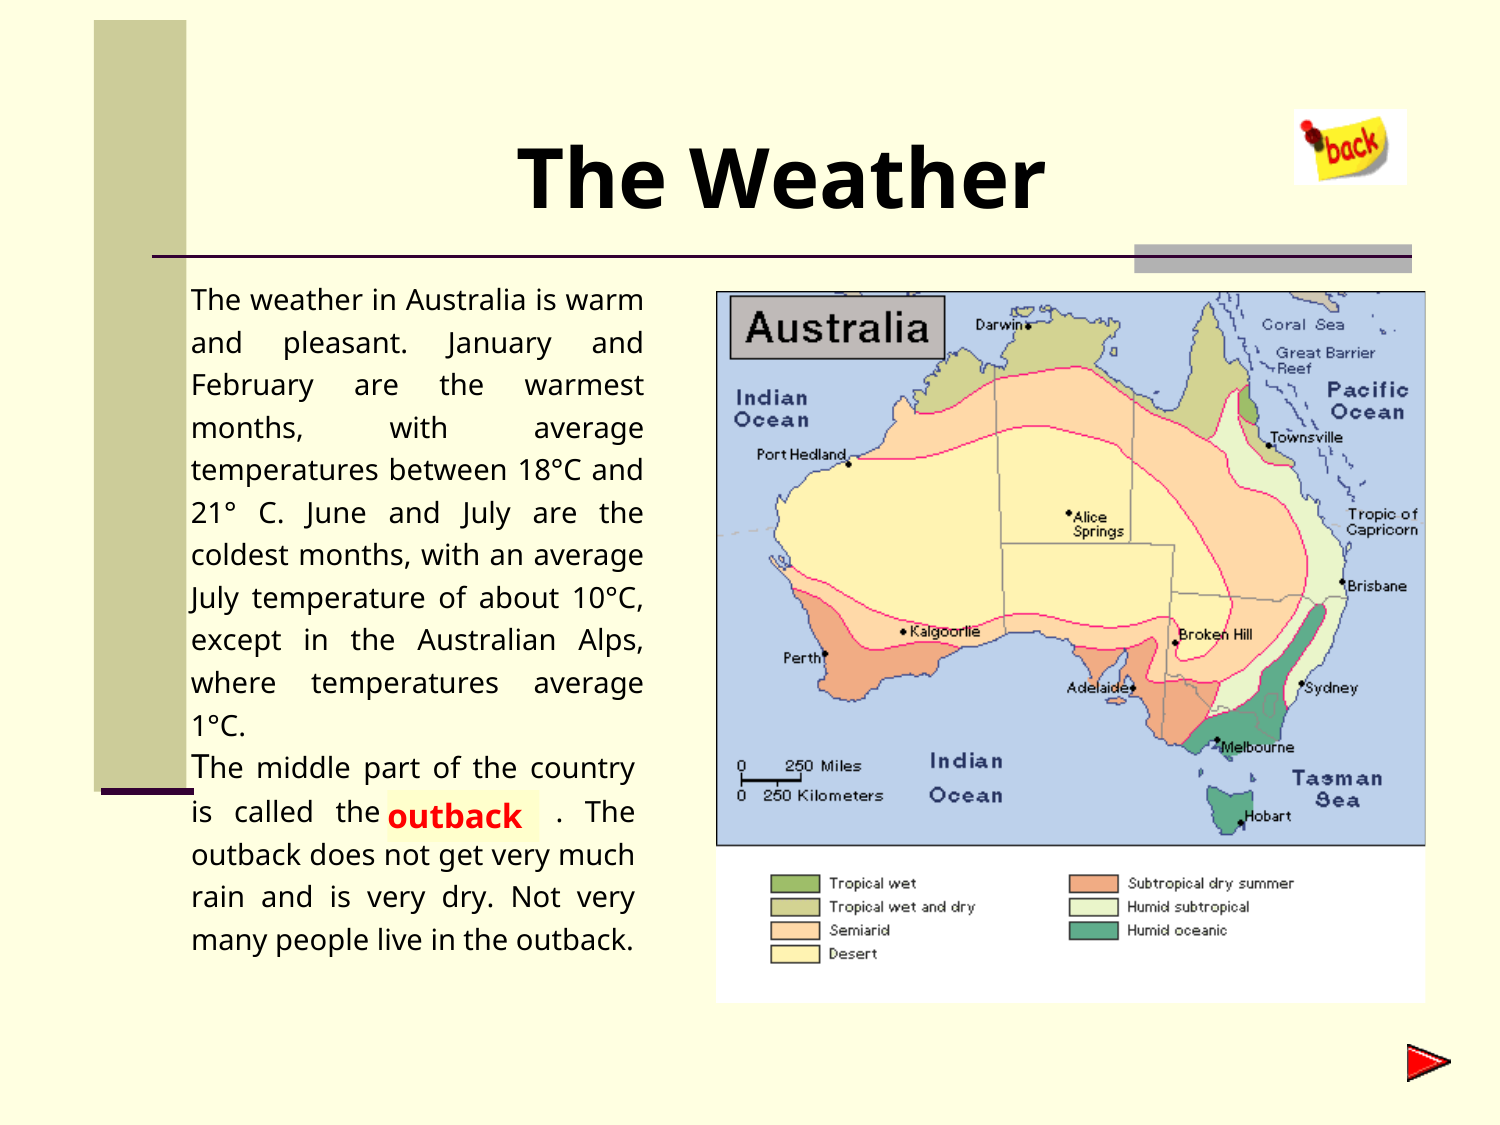

The Weather
The weather in Australia is warm and pleasant. January and February are the warmest months, with average temperatures between 18°C and 21° C. June and July are the coldest months, with an average July temperature of about 10°C, except in the Australian Alps, where temperatures average 1°C.
The middle part of the country is called the outback . The outback does not get very much rain and is very dry. Not very many people live in the outback.
outback